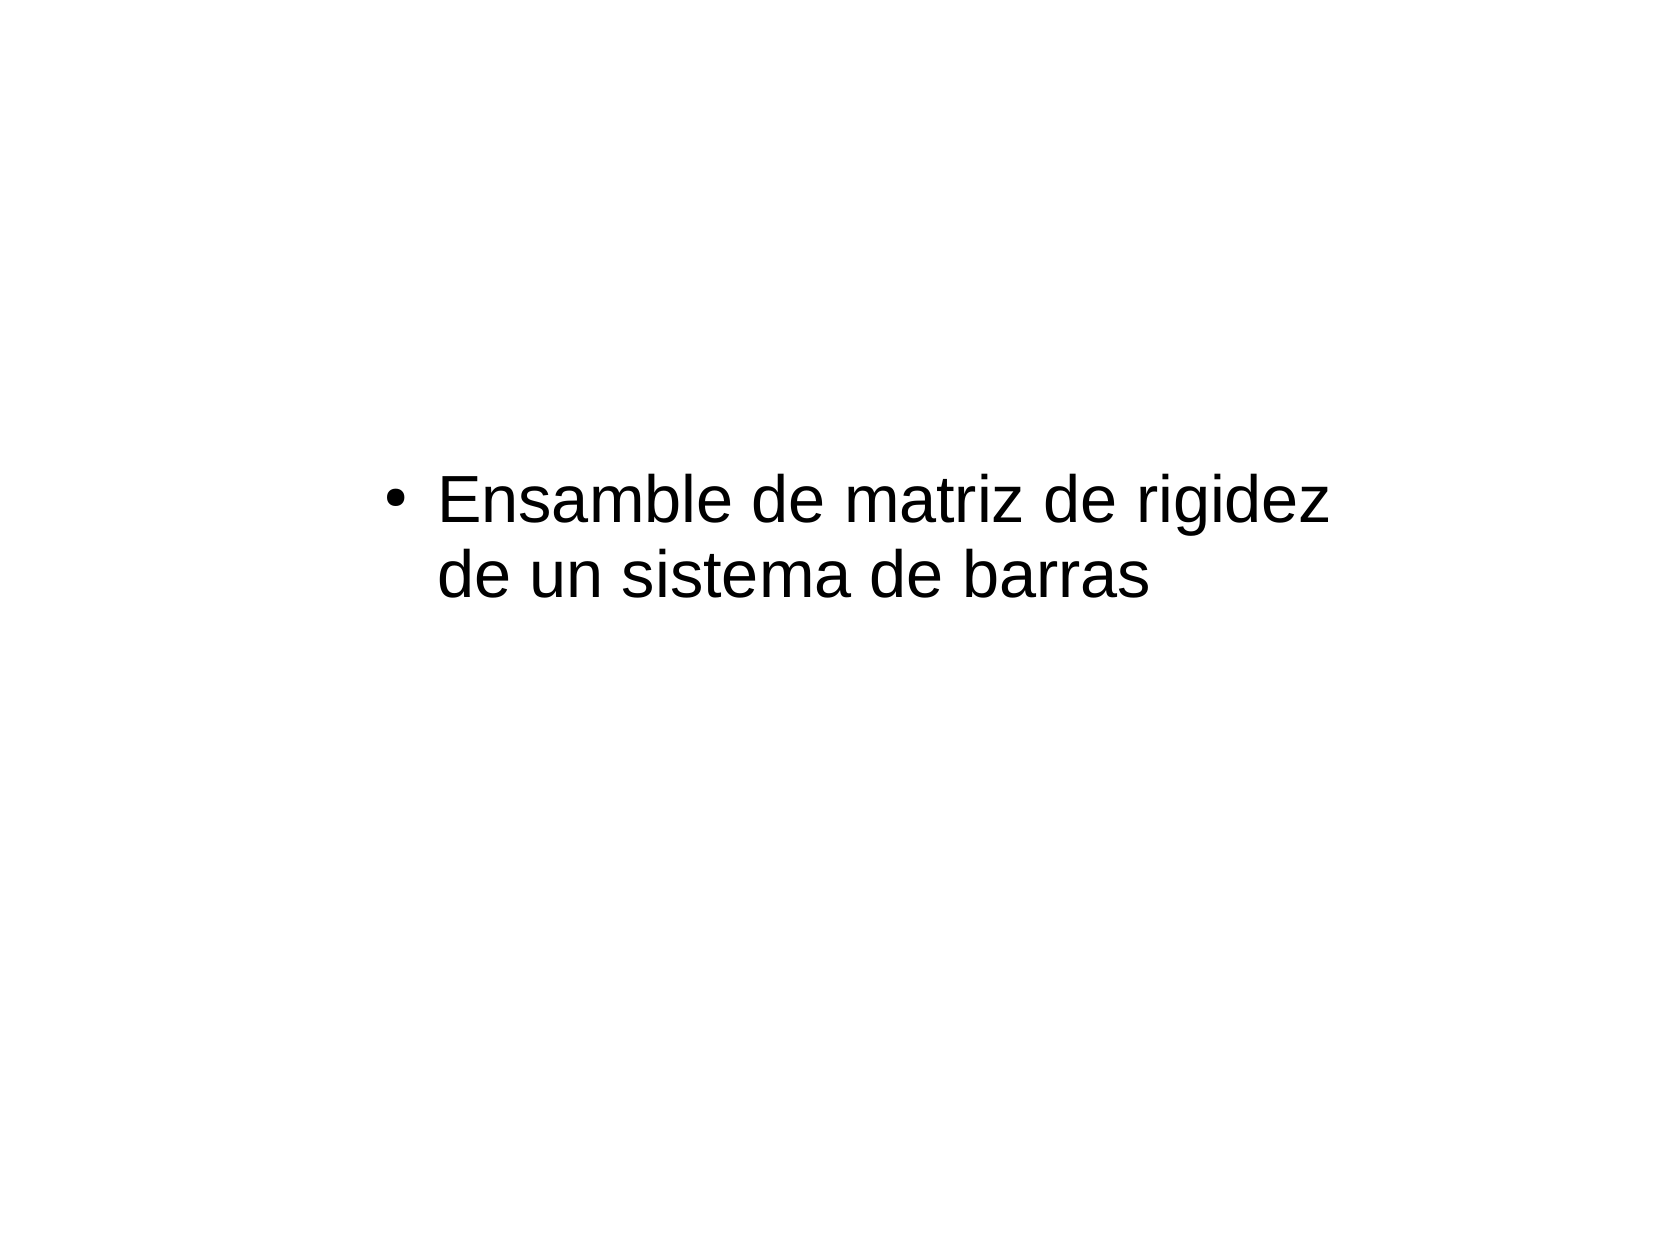

# Ensamble de matriz de rigidez de un sistema de barras